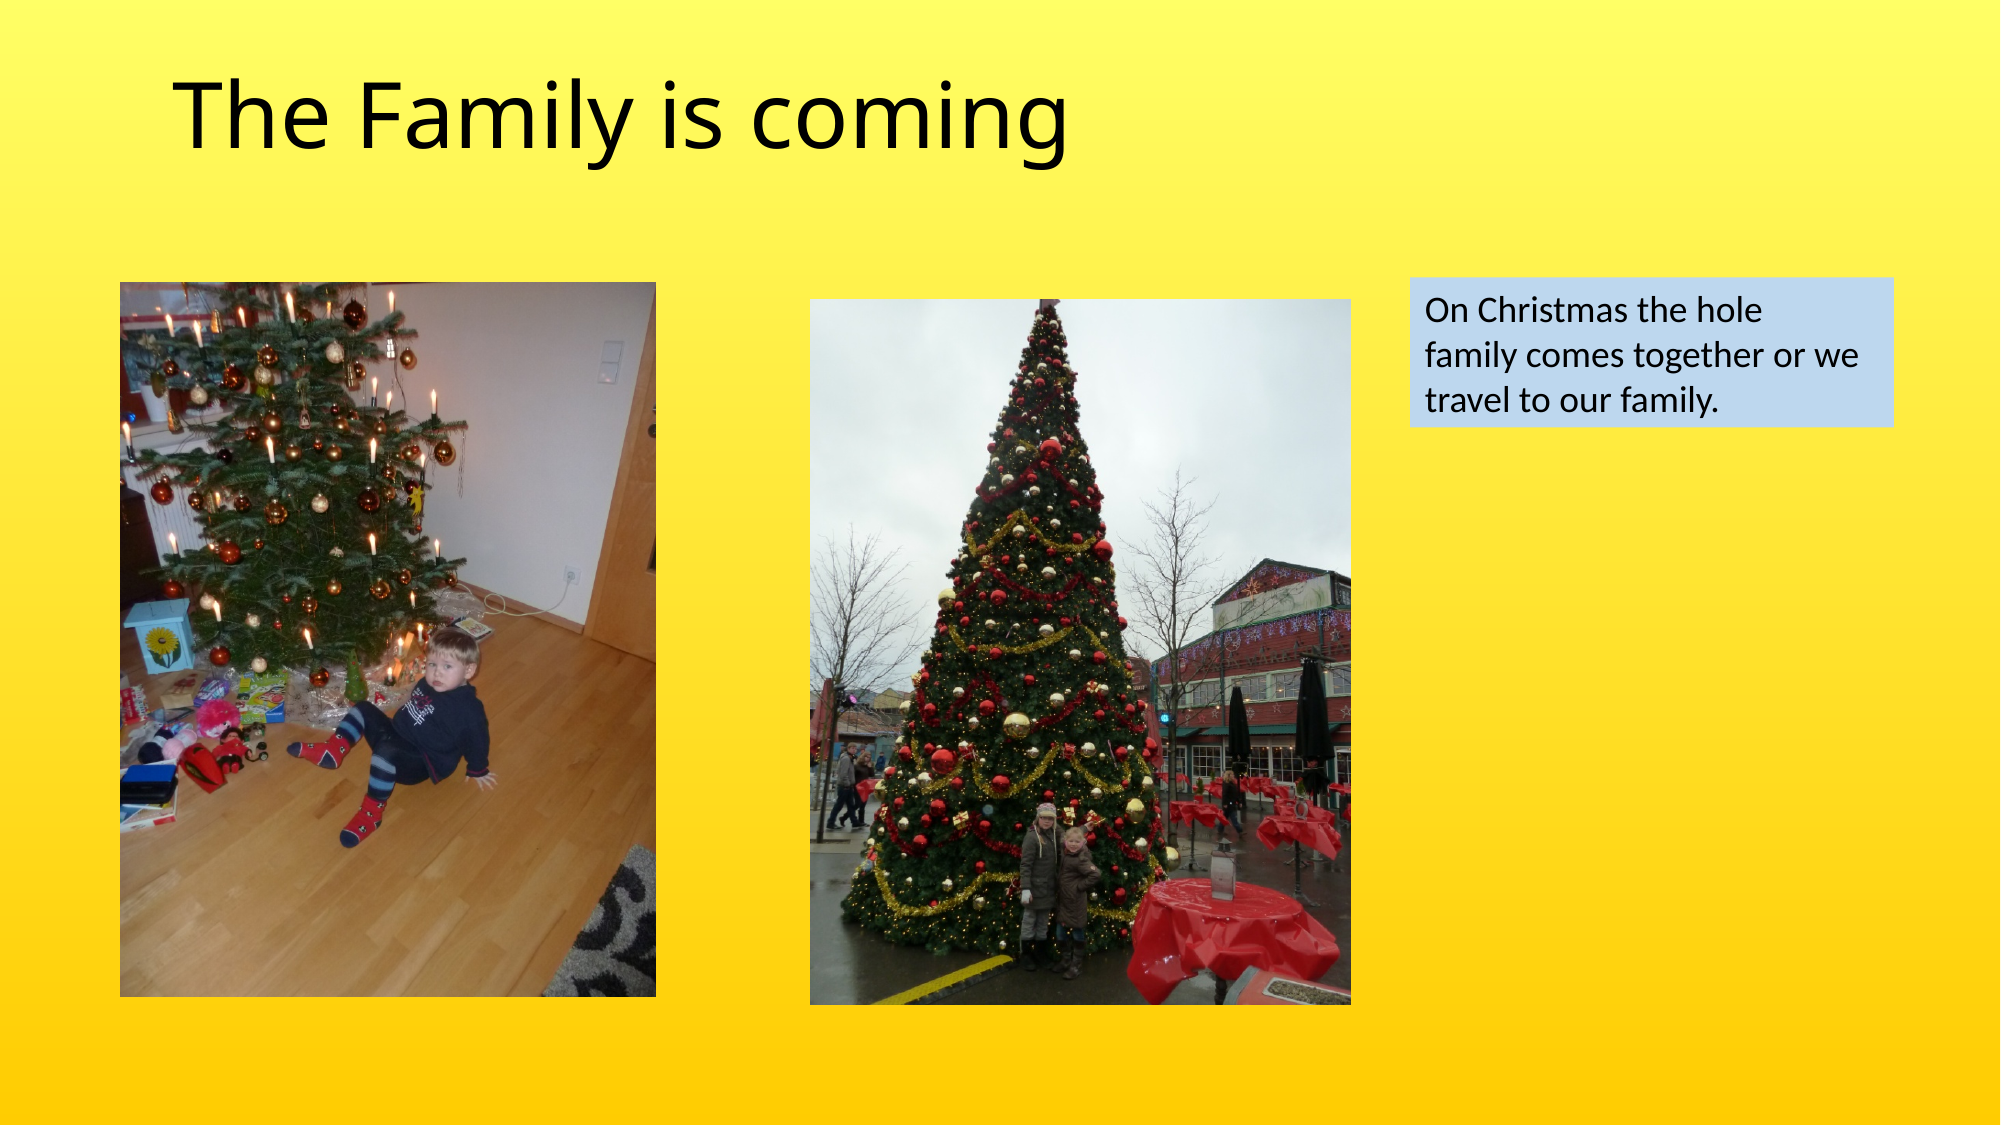

# The Family is coming
On Christmas the hole
family comes together or we
travel to our family.